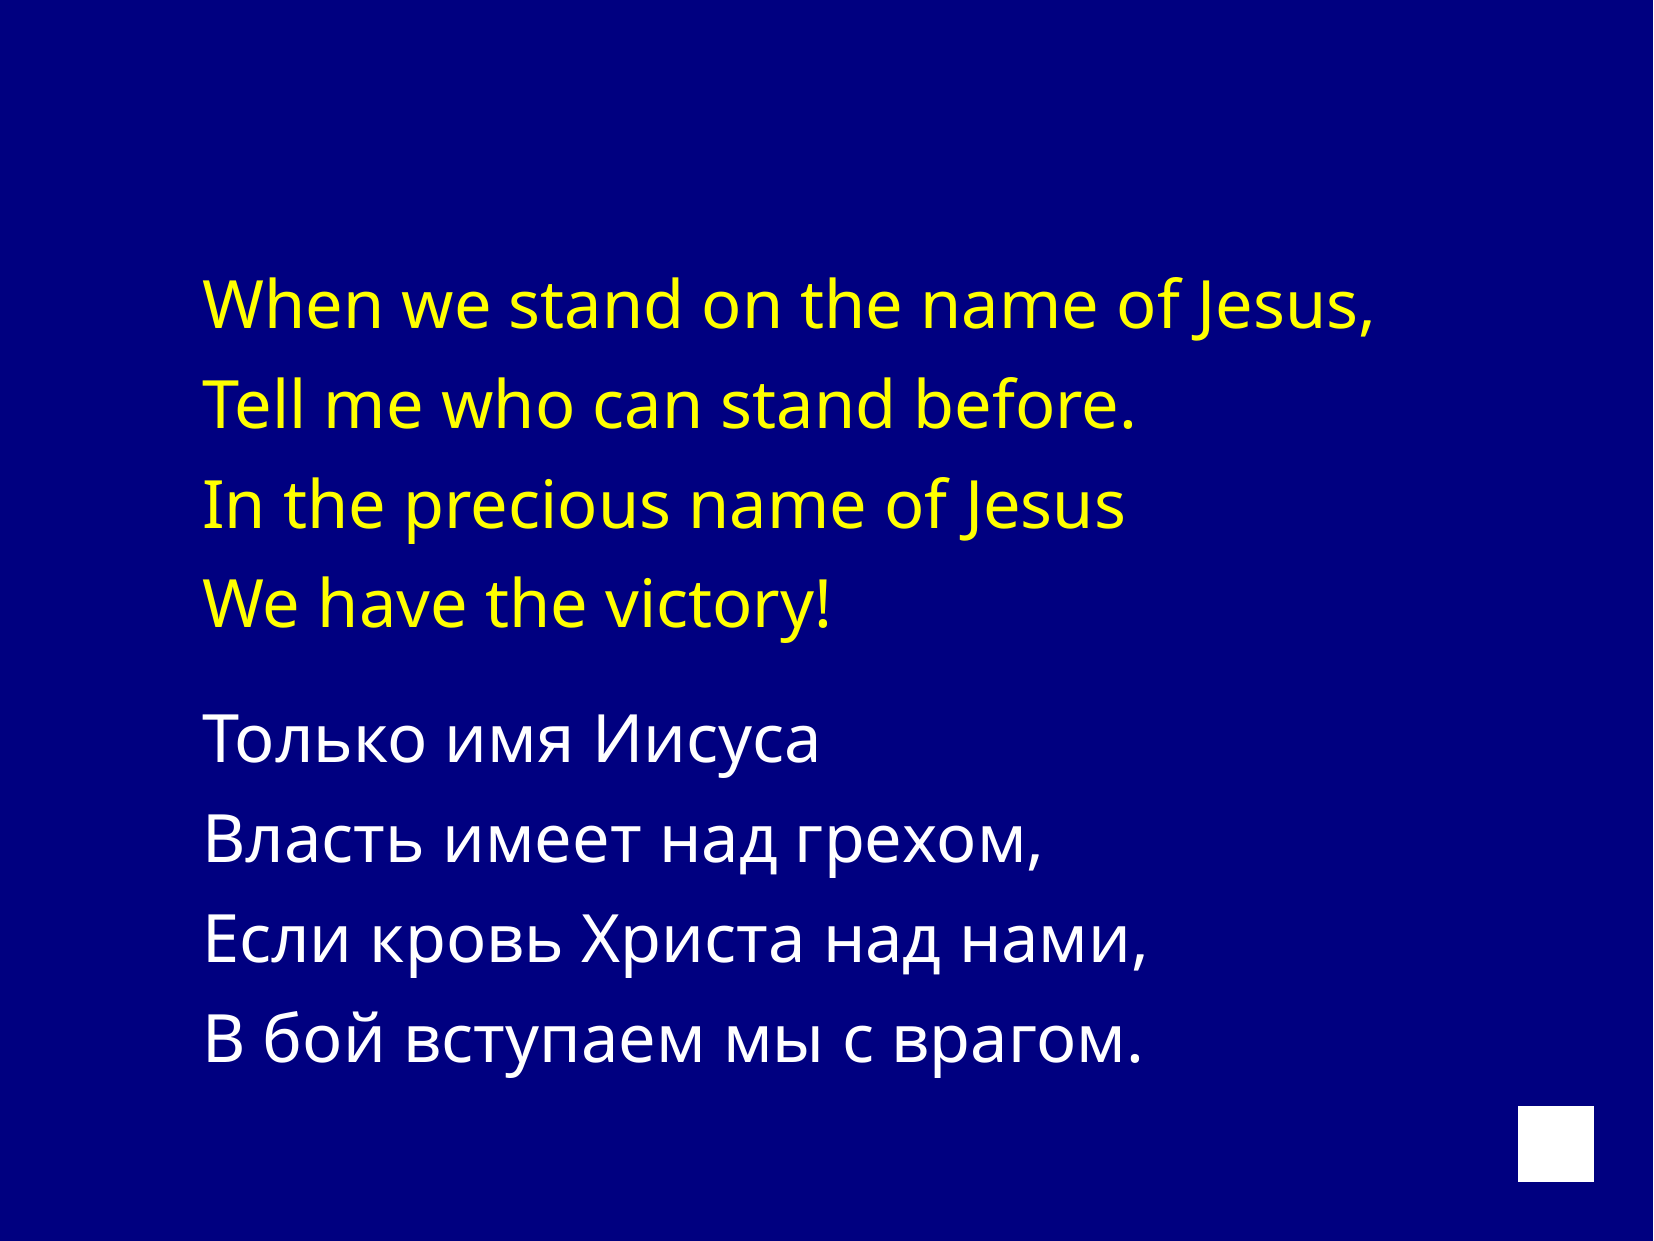

When we stand on the name of Jesus,
	Tell me who can stand before.
	In the precious name of Jesus
	We have the victory!
	Только имя Иисуса
	Власть имеет над грехом,
	Если кровь Христа над нами,
	В бой вступаем мы с врагом.